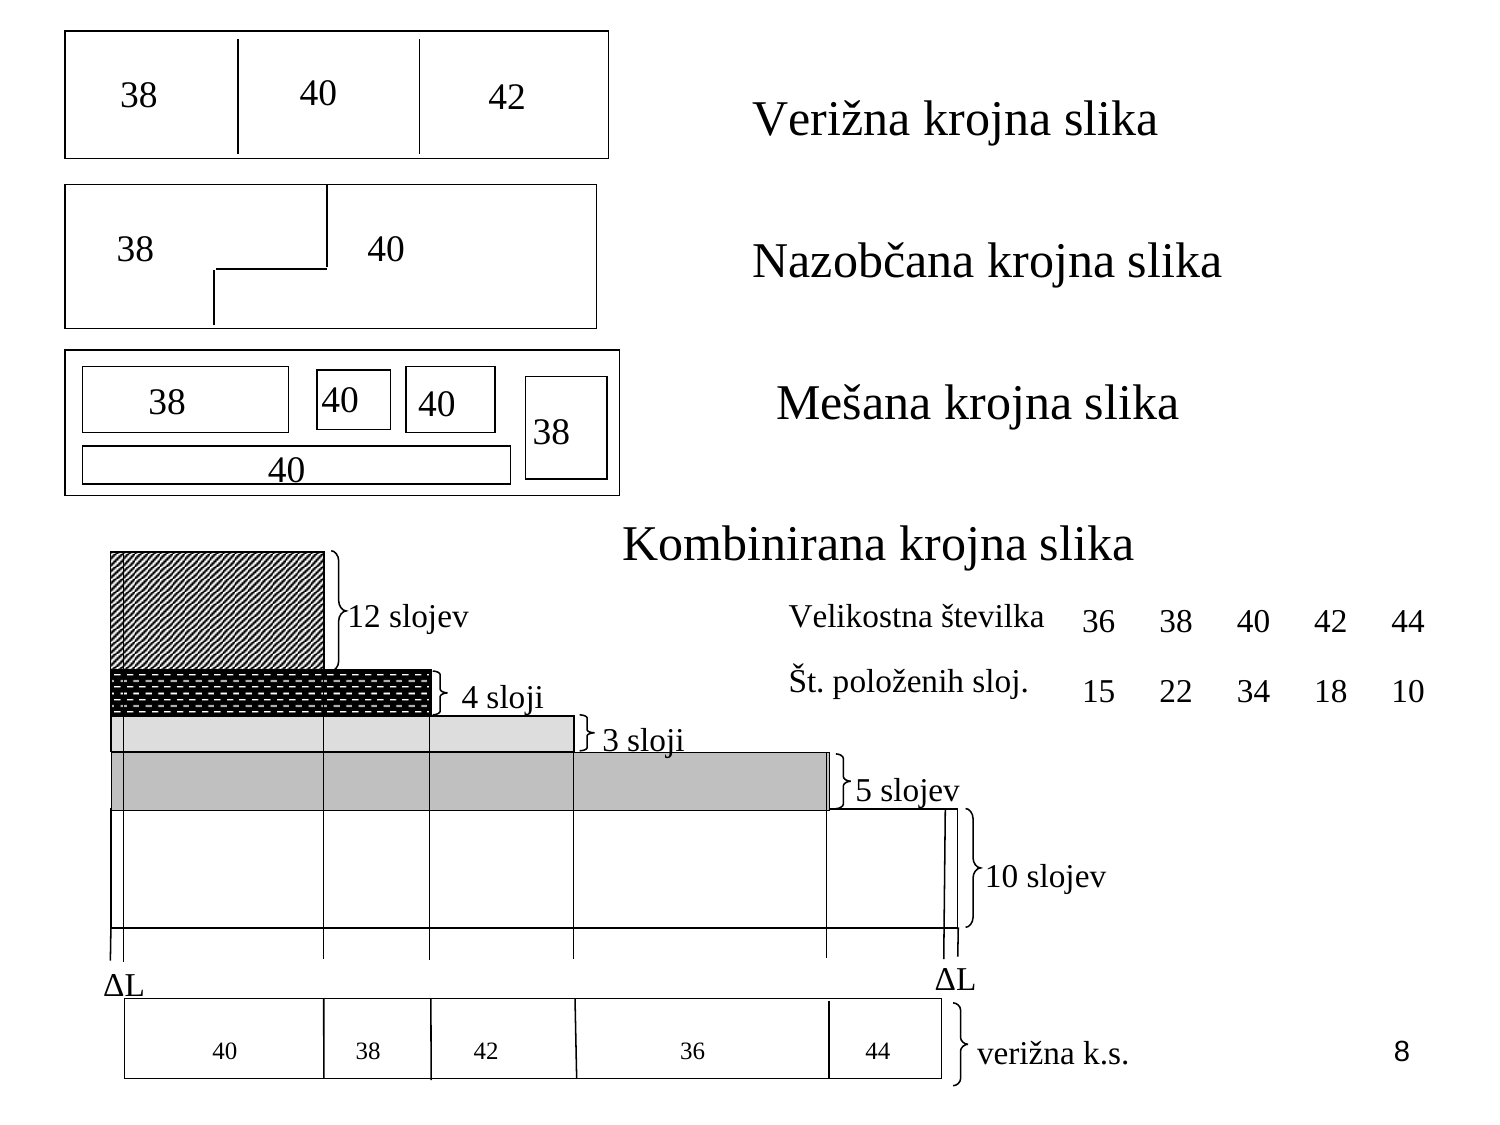

40
38
42
Verižna krojna slika
38
40
Nazobčana krojna slika
40
40
38
38
40
Mešana krojna slika
Kombinirana krojna slika
| Velikostna številka | 36 | 38 | 40 | 42 | 44 |
| --- | --- | --- | --- | --- | --- |
| Št. položenih sloj. | 15 | 22 | 34 | 18 | 10 |
12 slojev
4 sloji
3 sloji
5 slojev
10 slojev
ΔL
ΔL
42
36
44
40
38
verižna k.s.